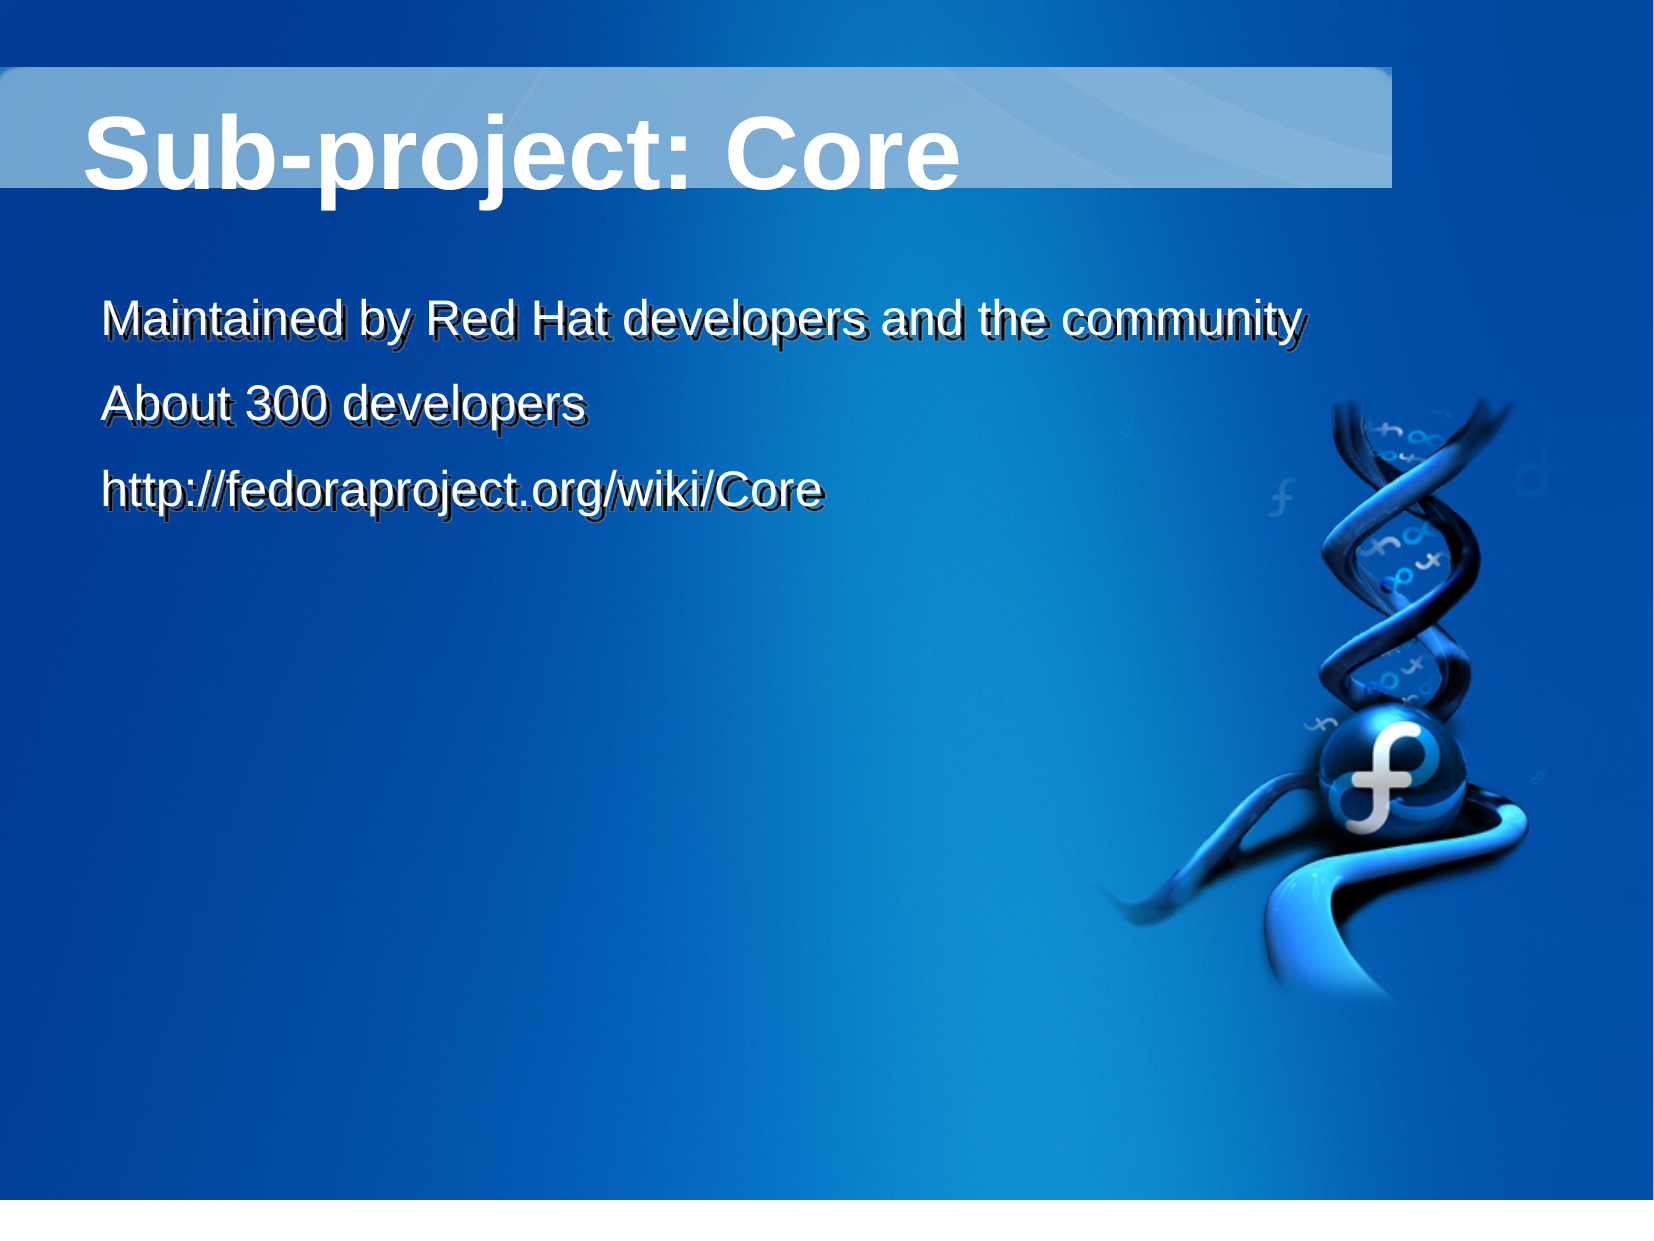

# Sub-project: Core
Maintained by Red Hat developers and the community
About 300 developers
http://fedoraproject.org/wiki/Core